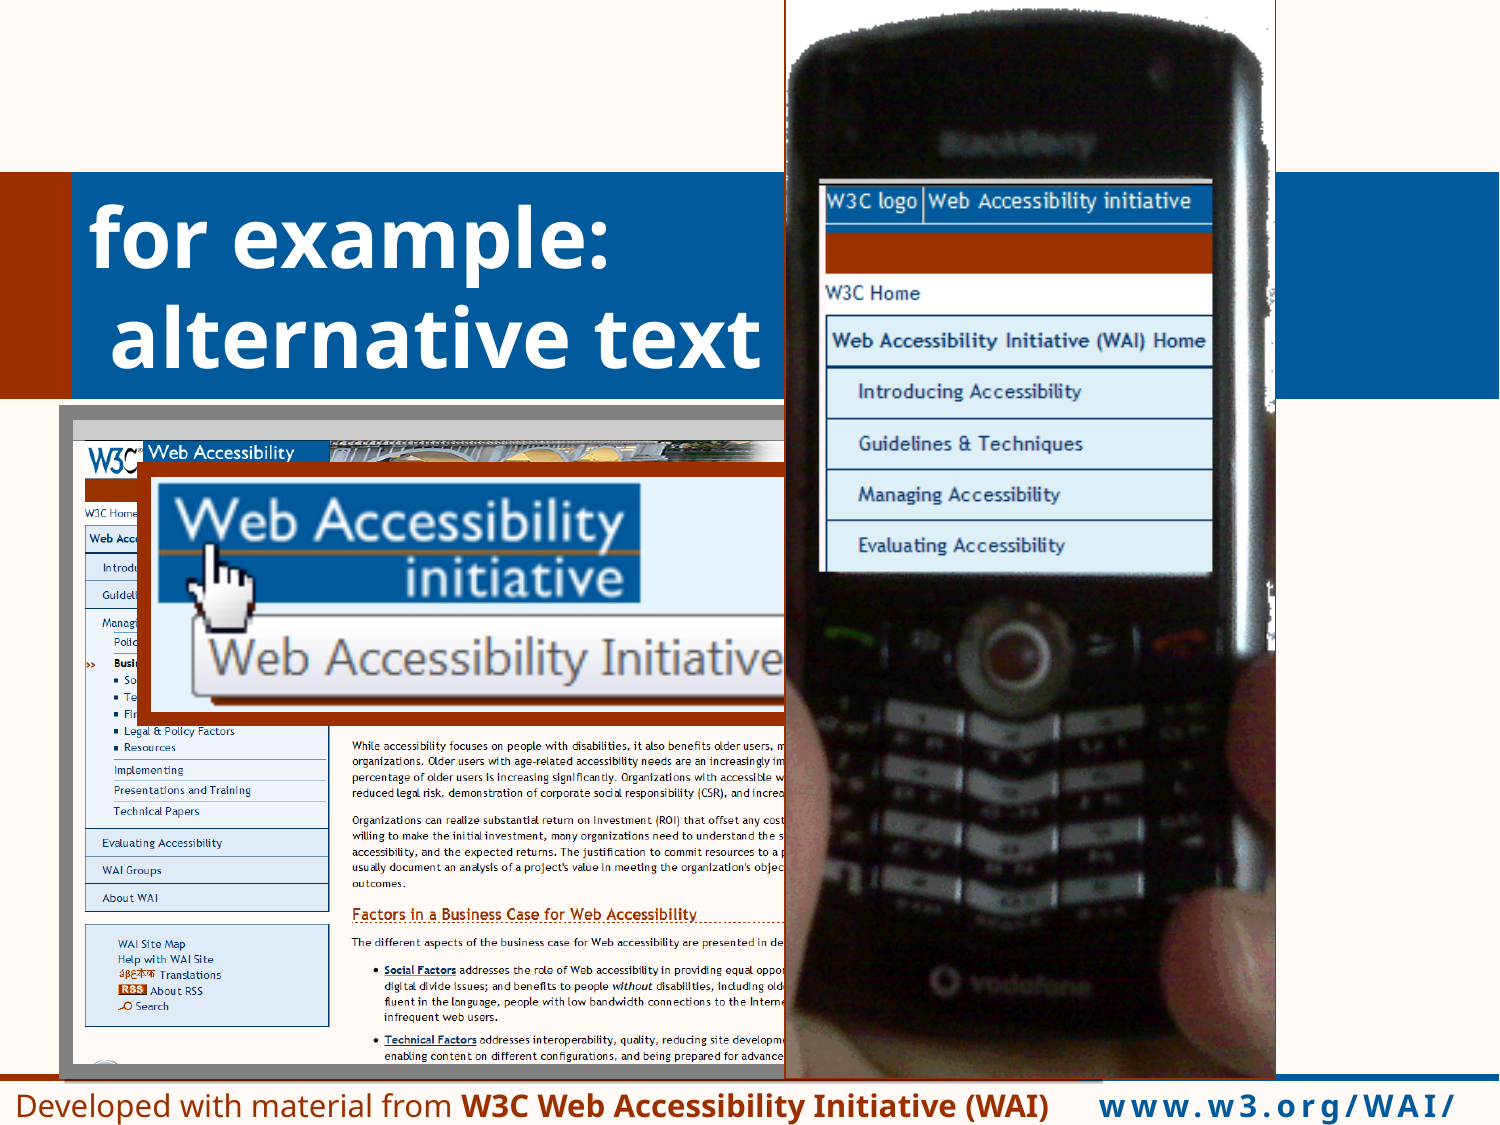

# for example: alternative text for images